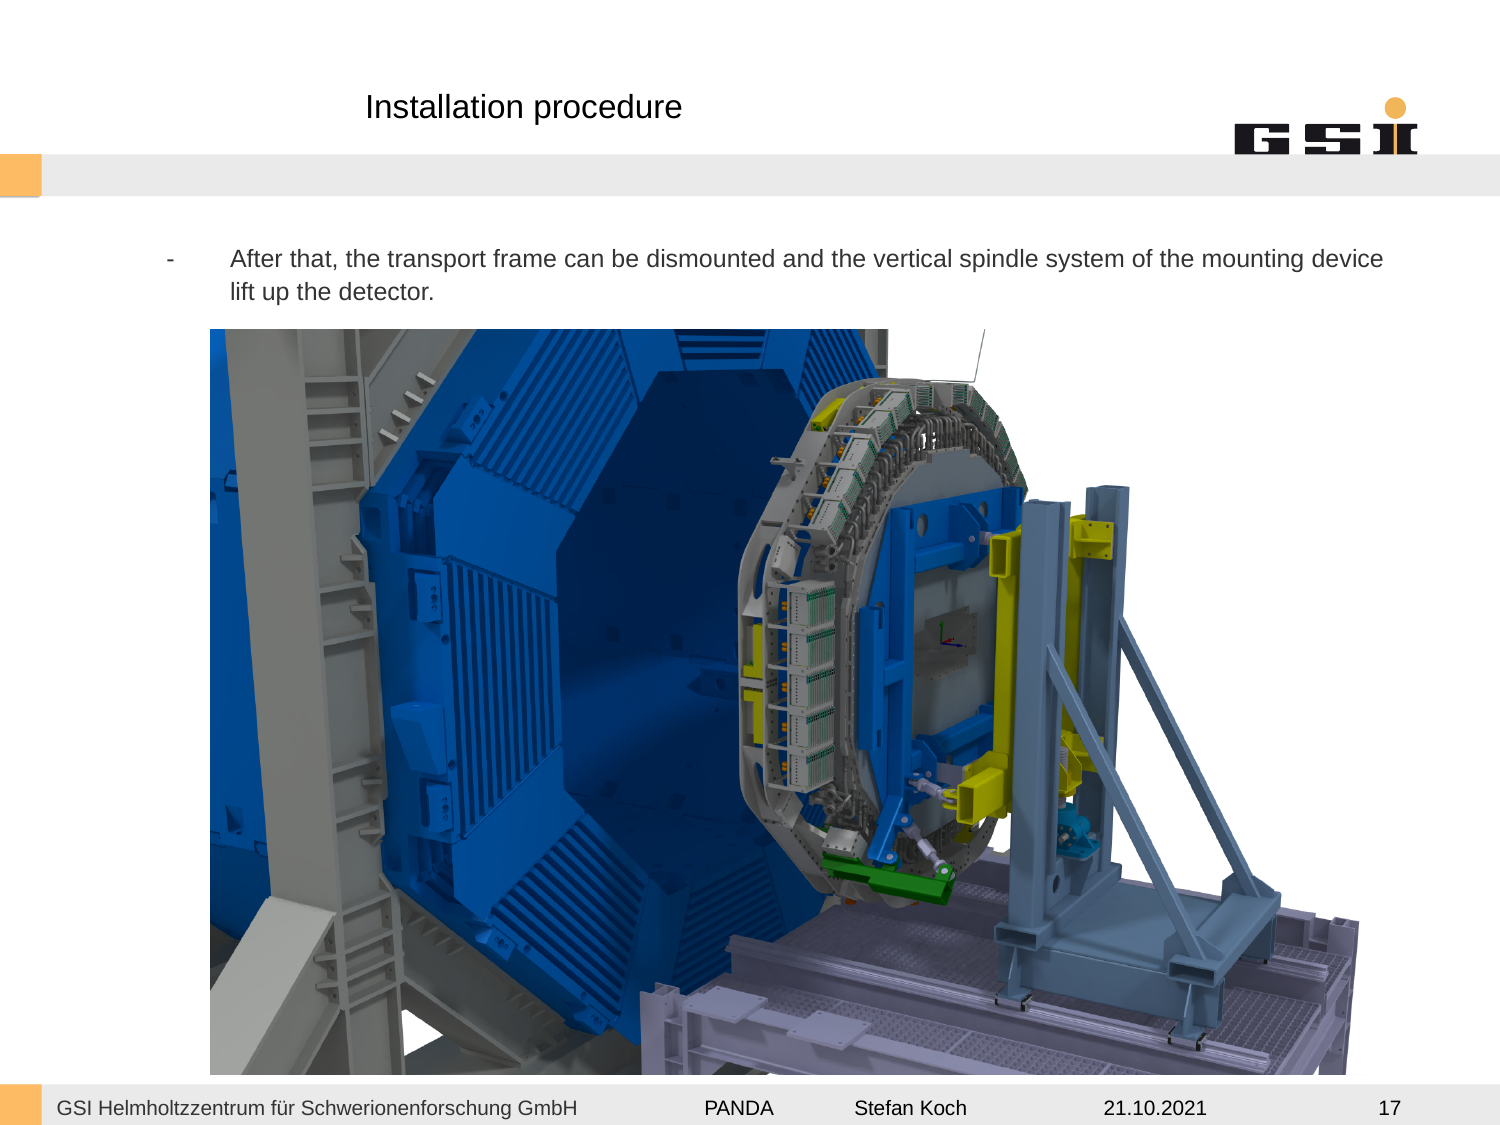

Installation procedure
 - 	After that, the transport frame can be dismounted and the vertical spindle system of the mounting device 	lift up the detector.